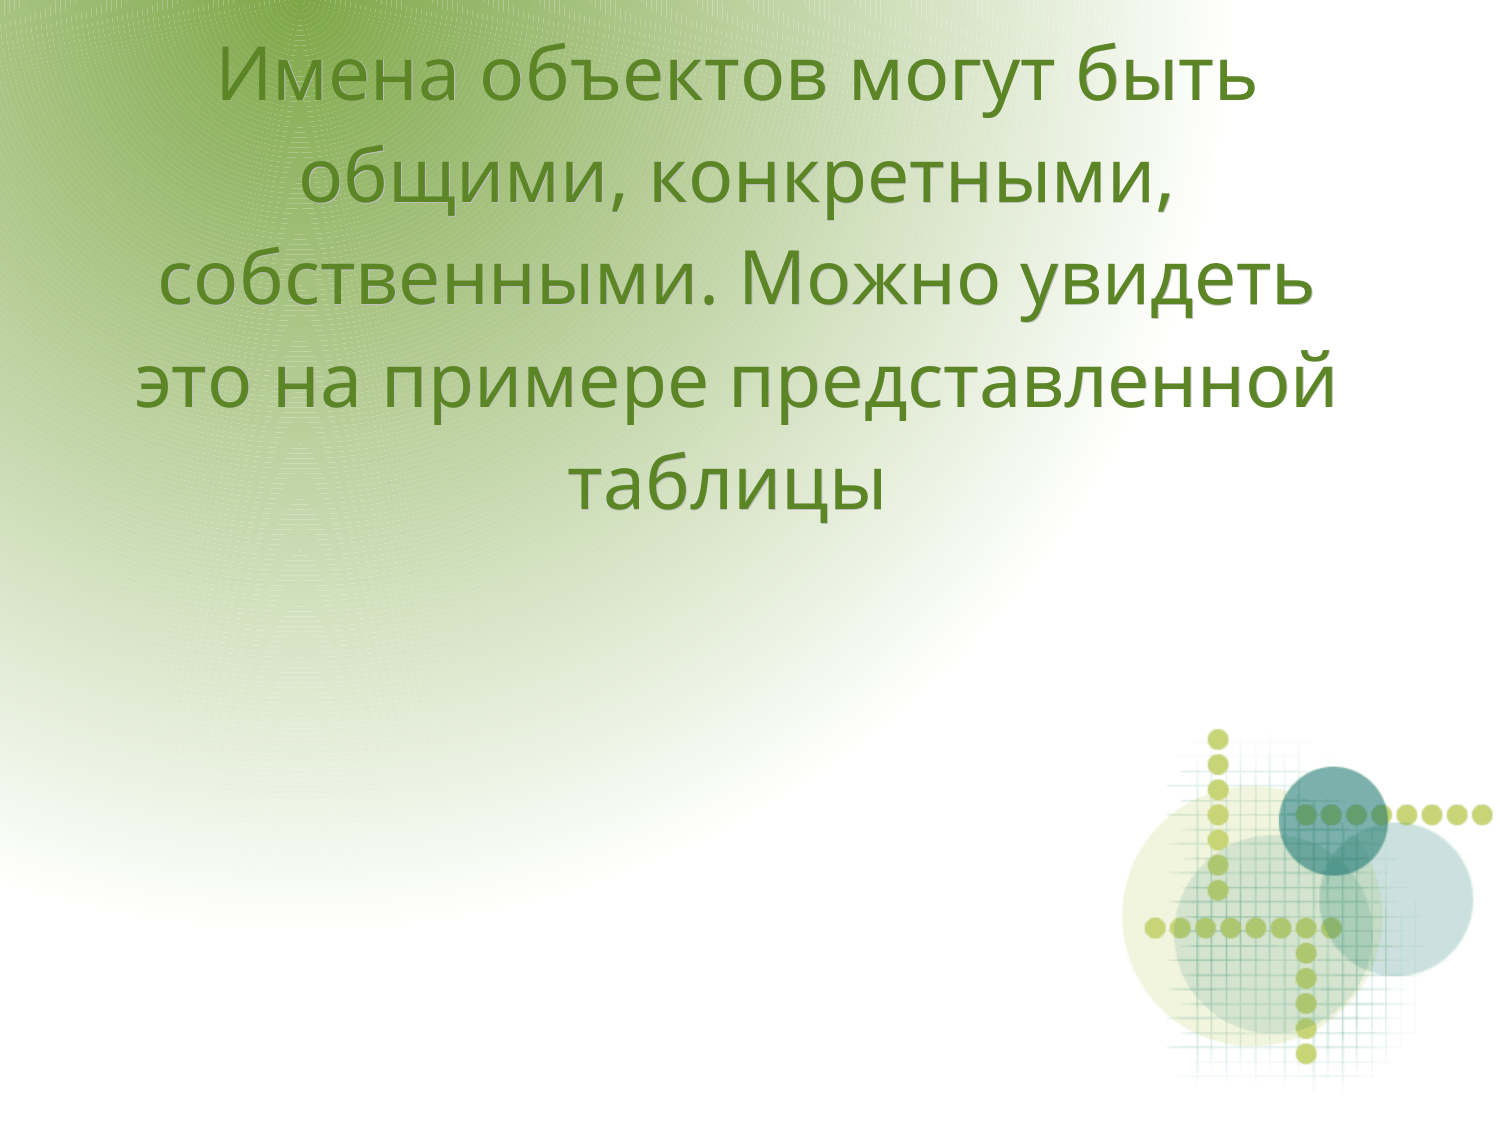

# Имена объектов могут быть общими, конкретными, собственными. Можно увидеть это на примере представленной таблицы